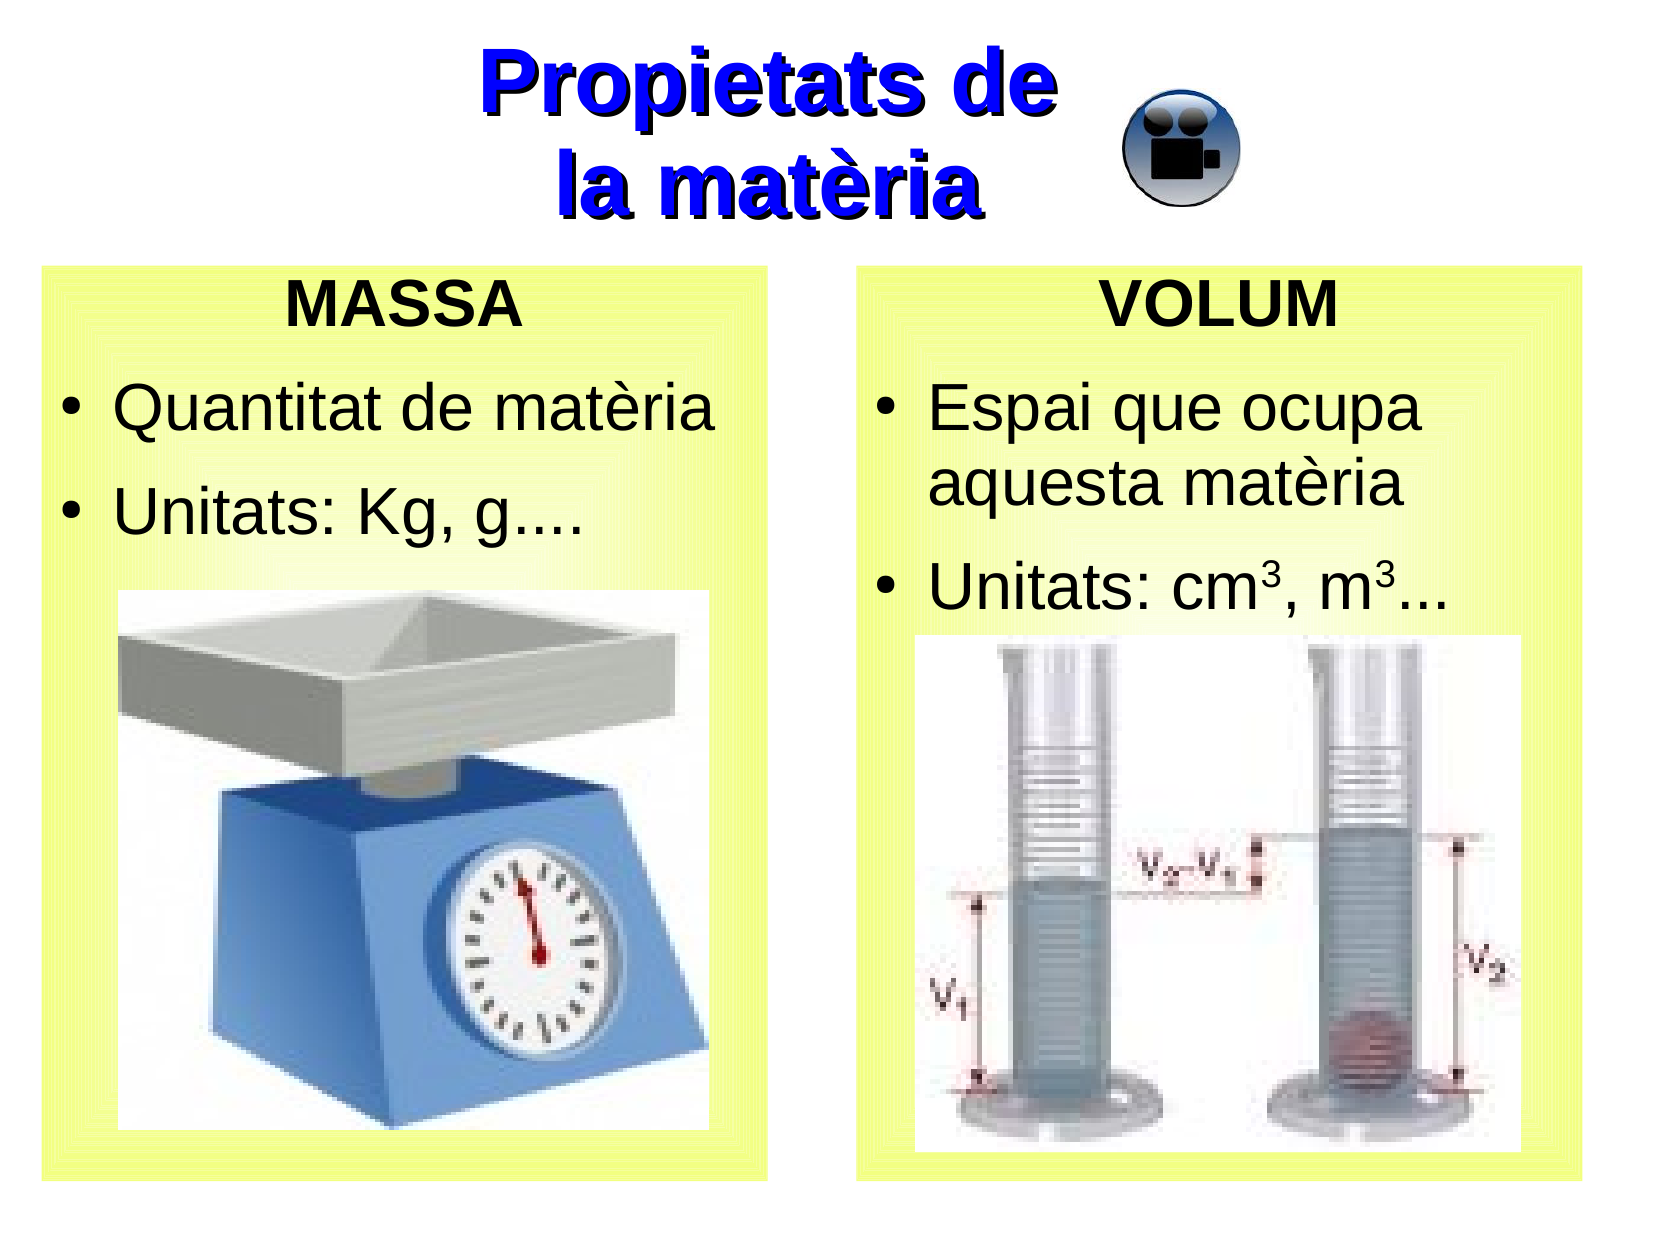

# Propietats de la matèria
MASSA
Quantitat de matèria
Unitats: Kg, g....
VOLUM
Espai que ocupa aquesta matèria
Unitats: cm3, m3...